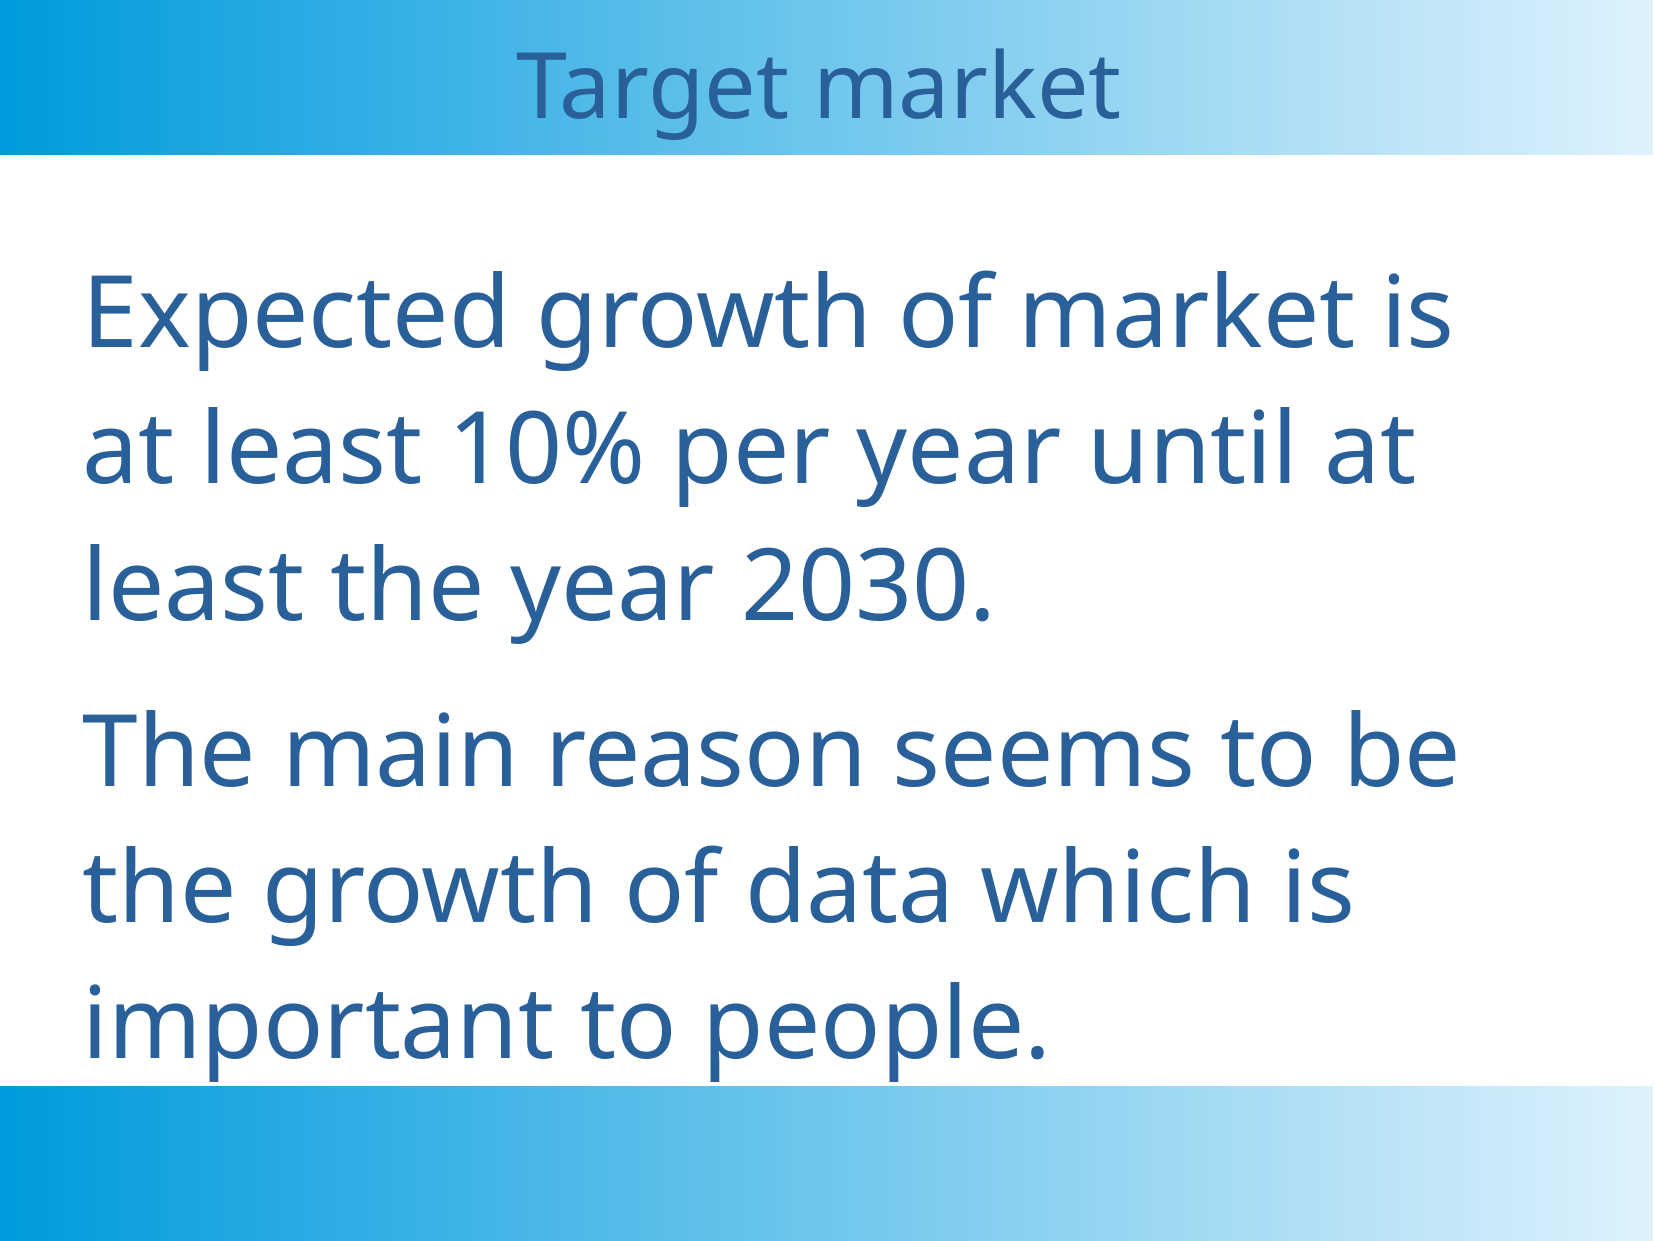

# Target market
Expected growth of market is at least 10% per year until at least the year 2030.
The main reason seems to be the growth of data which is important to people.